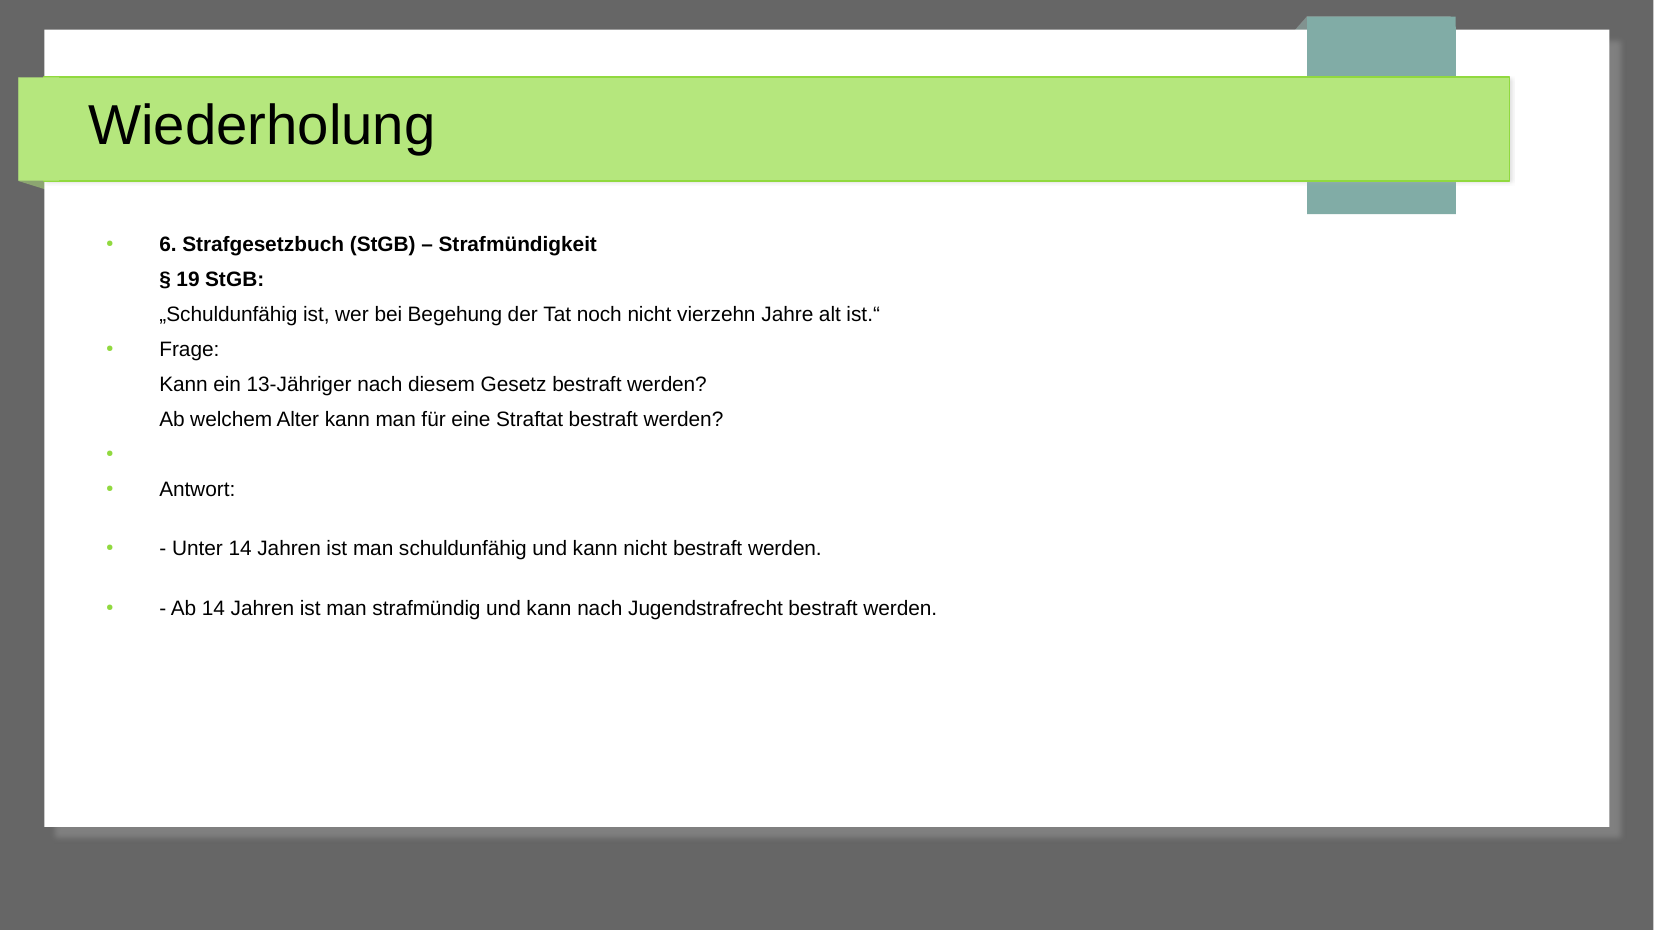

# Wiederholung
6. Strafgesetzbuch (StGB) – Strafmündigkeit
§ 19 StGB:
„Schuldunfähig ist, wer bei Begehung der Tat noch nicht vierzehn Jahre alt ist.“
Frage:
Kann ein 13-Jähriger nach diesem Gesetz bestraft werden?
Ab welchem Alter kann man für eine Straftat bestraft werden?
Antwort:
- Unter 14 Jahren ist man schuldunfähig und kann nicht bestraft werden.
- Ab 14 Jahren ist man strafmündig und kann nach Jugendstrafrecht bestraft werden.